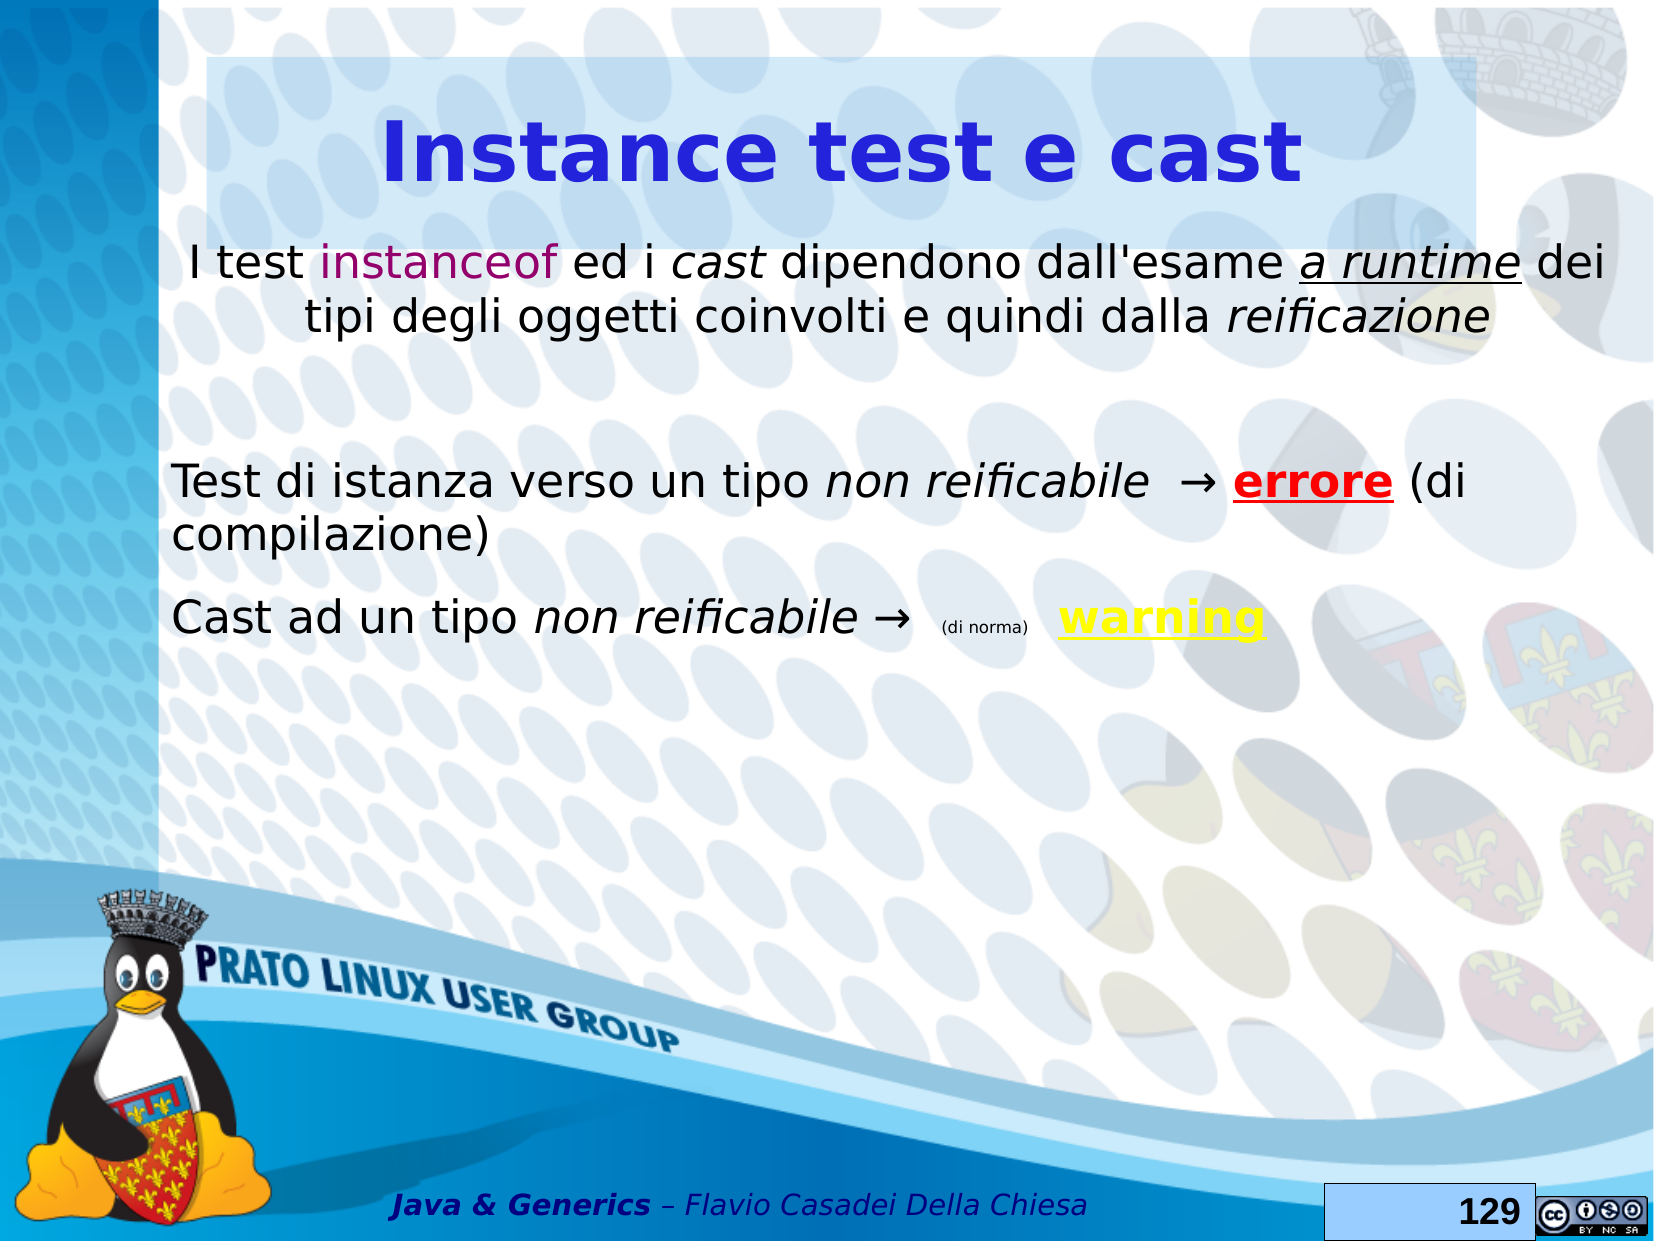

# Instance test e cast
I test instanceof ed i cast dipendono dall'esame a runtime dei tipi degli oggetti coinvolti e quindi dalla reificazione
Test di istanza verso un tipo non reificabile → errore (di compilazione)
Cast ad un tipo non reificabile → (di norma) warning